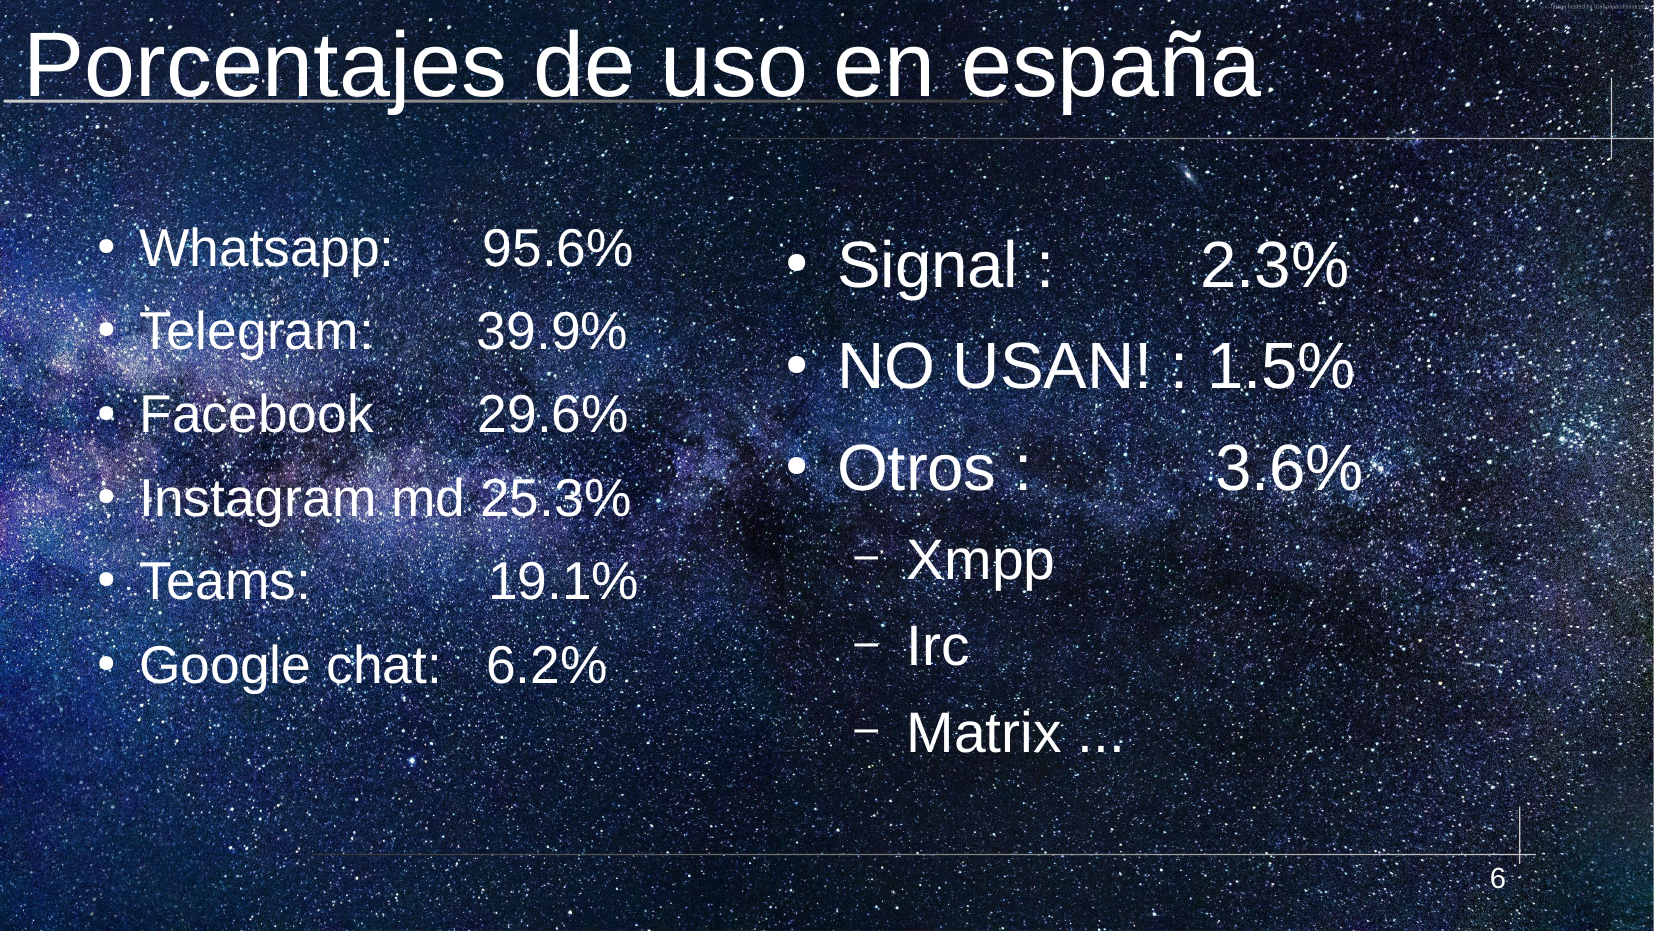

# Porcentajes de uso en españa
Whatsapp: 95.6%
Telegram: 39.9%
Facebook 29.6%
Instagram md 25.3%
Teams: 19.1%
Google chat: 6.2%
Signal : 2.3%
NO USAN! : 1.5%
Otros : 3.6%
Xmpp
Irc
Matrix ...
6